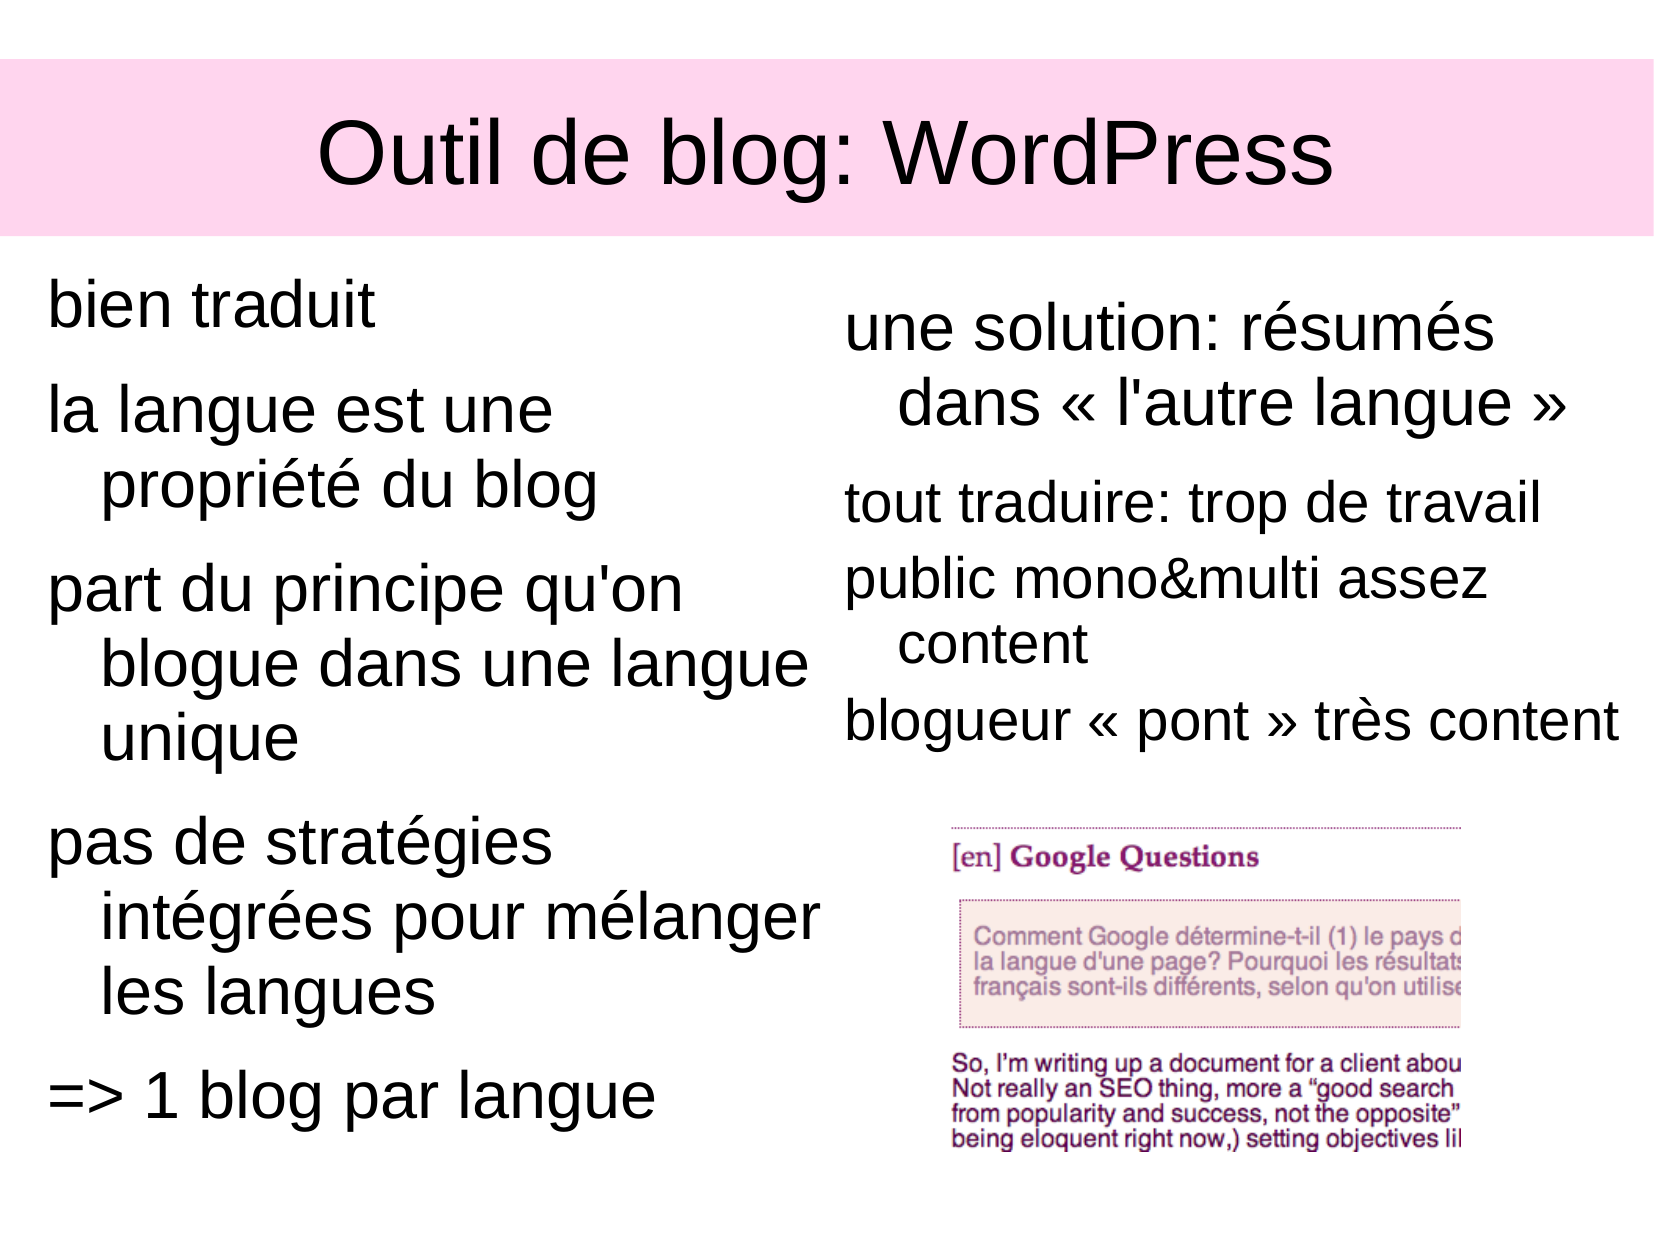

# Outil de blog: WordPress
bien traduit
la langue est une propriété du blog
part du principe qu'on blogue dans une langue unique
pas de stratégies intégrées pour mélanger les langues
=> 1 blog par langue
une solution: résumés dans « l'autre langue »
tout traduire: trop de travail
public mono&multi assez content
blogueur « pont » très content